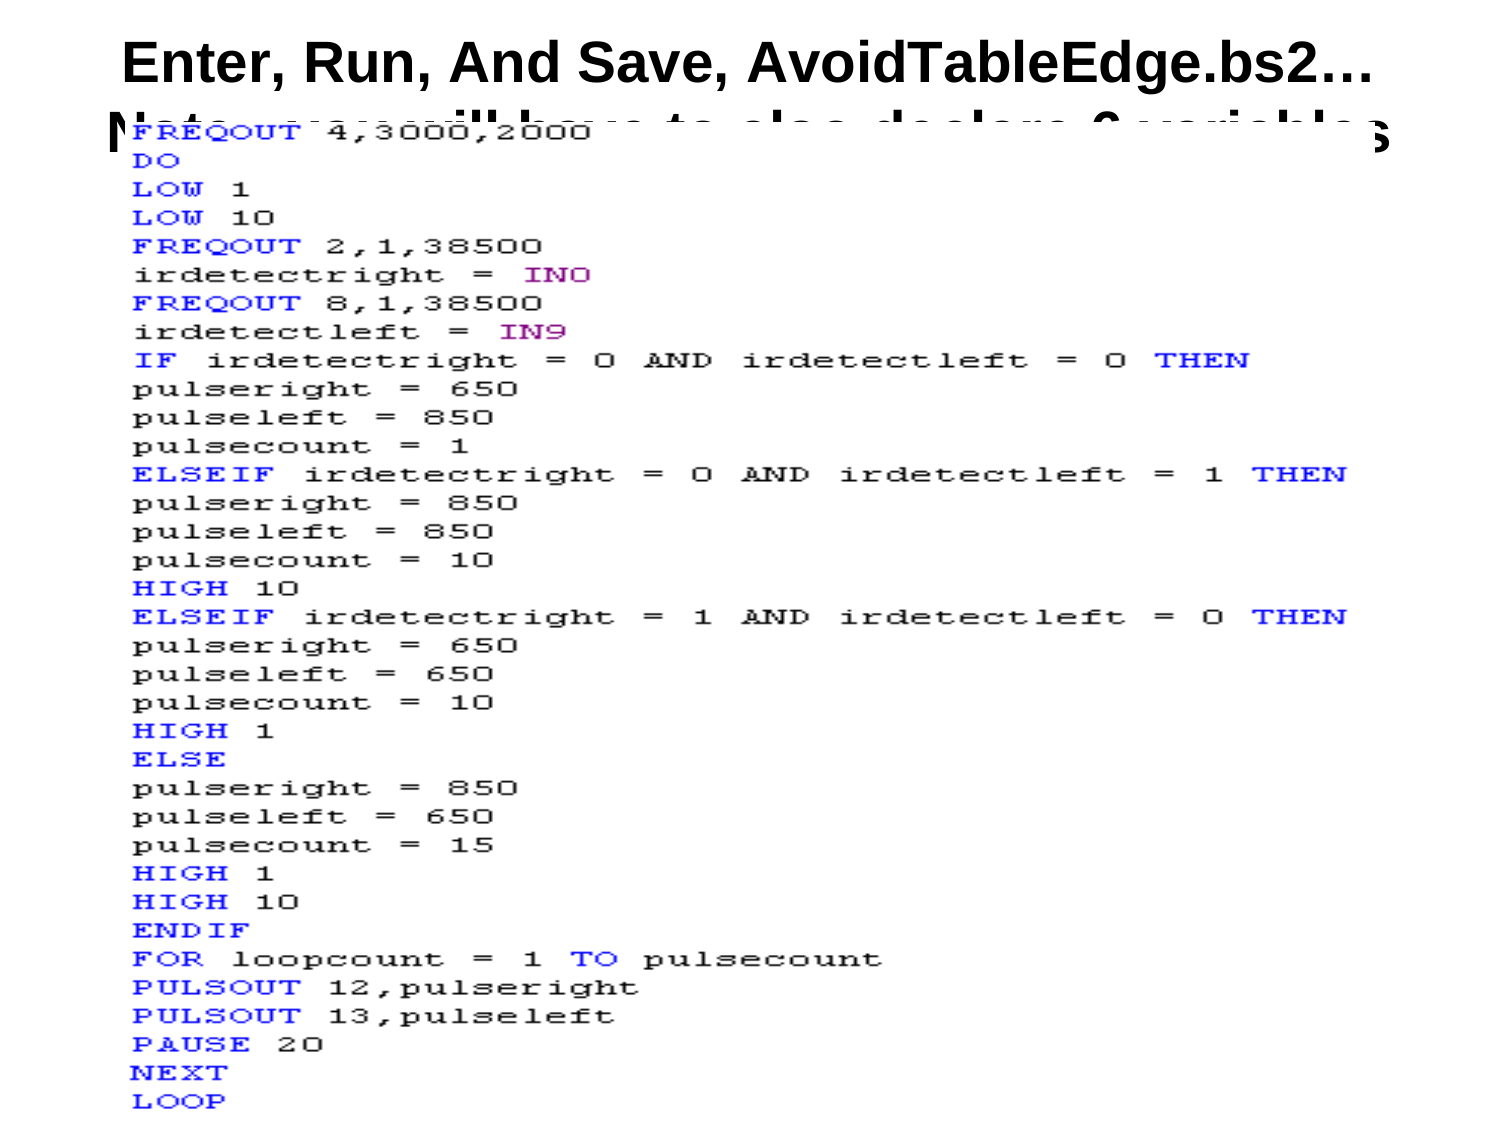

# Enter, Run, And Save, AvoidTableEdge.bs2…Note: you will have to also declare 6 variables